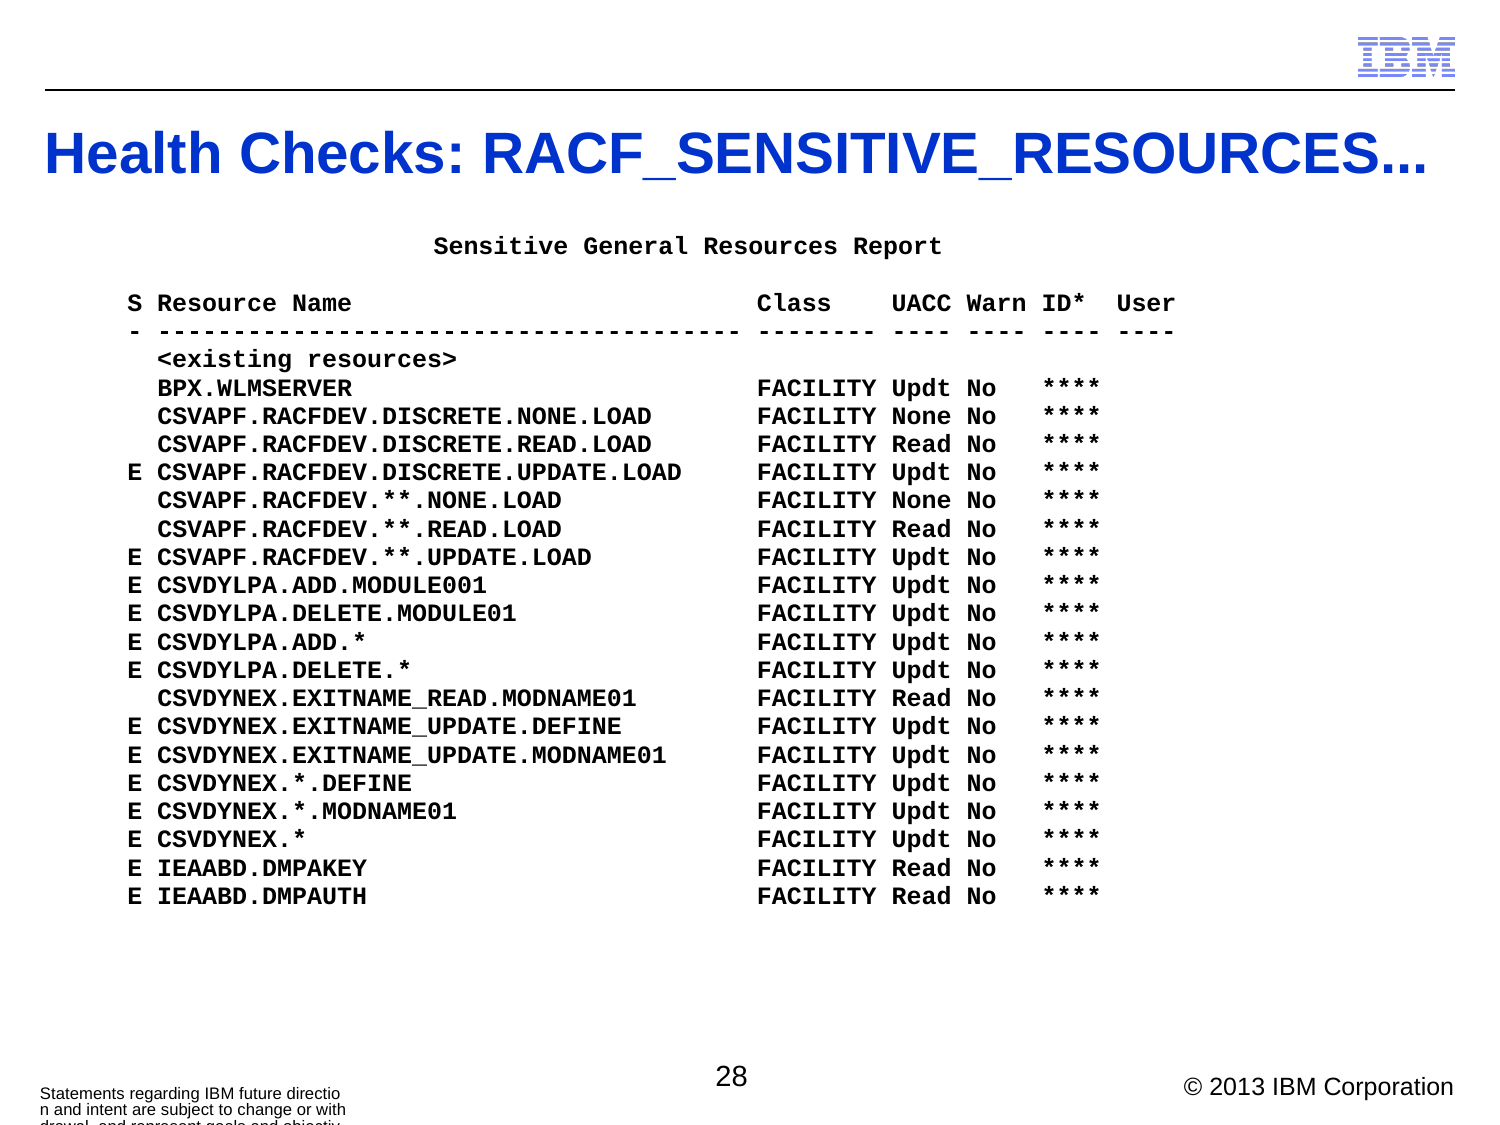

# Health Checks: RACF_SENSITIVE_RESOURCES...
| Sensitive General Resources Report S Resource Name Class UACC Warn ID\* User - --------------------------------------- -------- ---- ---- ---- ---- <existing resources> BPX.WLMSERVER FACILITY Updt No \*\*\*\* CSVAPF.RACFDEV.DISCRETE.NONE.LOAD FACILITY None No \*\*\*\* CSVAPF.RACFDEV.DISCRETE.READ.LOAD FACILITY Read No \*\*\*\* E CSVAPF.RACFDEV.DISCRETE.UPDATE.LOAD FACILITY Updt No \*\*\*\* CSVAPF.RACFDEV.\*\*.NONE.LOAD FACILITY None No \*\*\*\* CSVAPF.RACFDEV.\*\*.READ.LOAD FACILITY Read No \*\*\*\* E CSVAPF.RACFDEV.\*\*.UPDATE.LOAD FACILITY Updt No \*\*\*\* E CSVDYLPA.ADD.MODULE001 FACILITY Updt No \*\*\*\* E CSVDYLPA.DELETE.MODULE01 FACILITY Updt No \*\*\*\* E CSVDYLPA.ADD.\* FACILITY Updt No \*\*\*\* E CSVDYLPA.DELETE.\* FACILITY Updt No \*\*\*\* CSVDYNEX.EXITNAME\_READ.MODNAME01 FACILITY Read No \*\*\*\* E CSVDYNEX.EXITNAME\_UPDATE.DEFINE FACILITY Updt No \*\*\*\* E CSVDYNEX.EXITNAME\_UPDATE.MODNAME01 FACILITY Updt No \*\*\*\* E CSVDYNEX.\*.DEFINE FACILITY Updt No \*\*\*\* E CSVDYNEX.\*.MODNAME01 FACILITY Updt No \*\*\*\* E CSVDYNEX.\* FACILITY Updt No \*\*\*\* E IEAABD.DMPAKEY FACILITY Read No \*\*\*\* E IEAABD.DMPAUTH FACILITY Read No \*\*\*\* |
| --- |
28
Statements regarding IBM future direction and intent are subject to change or withdrawal, and represent goals and objectives only.